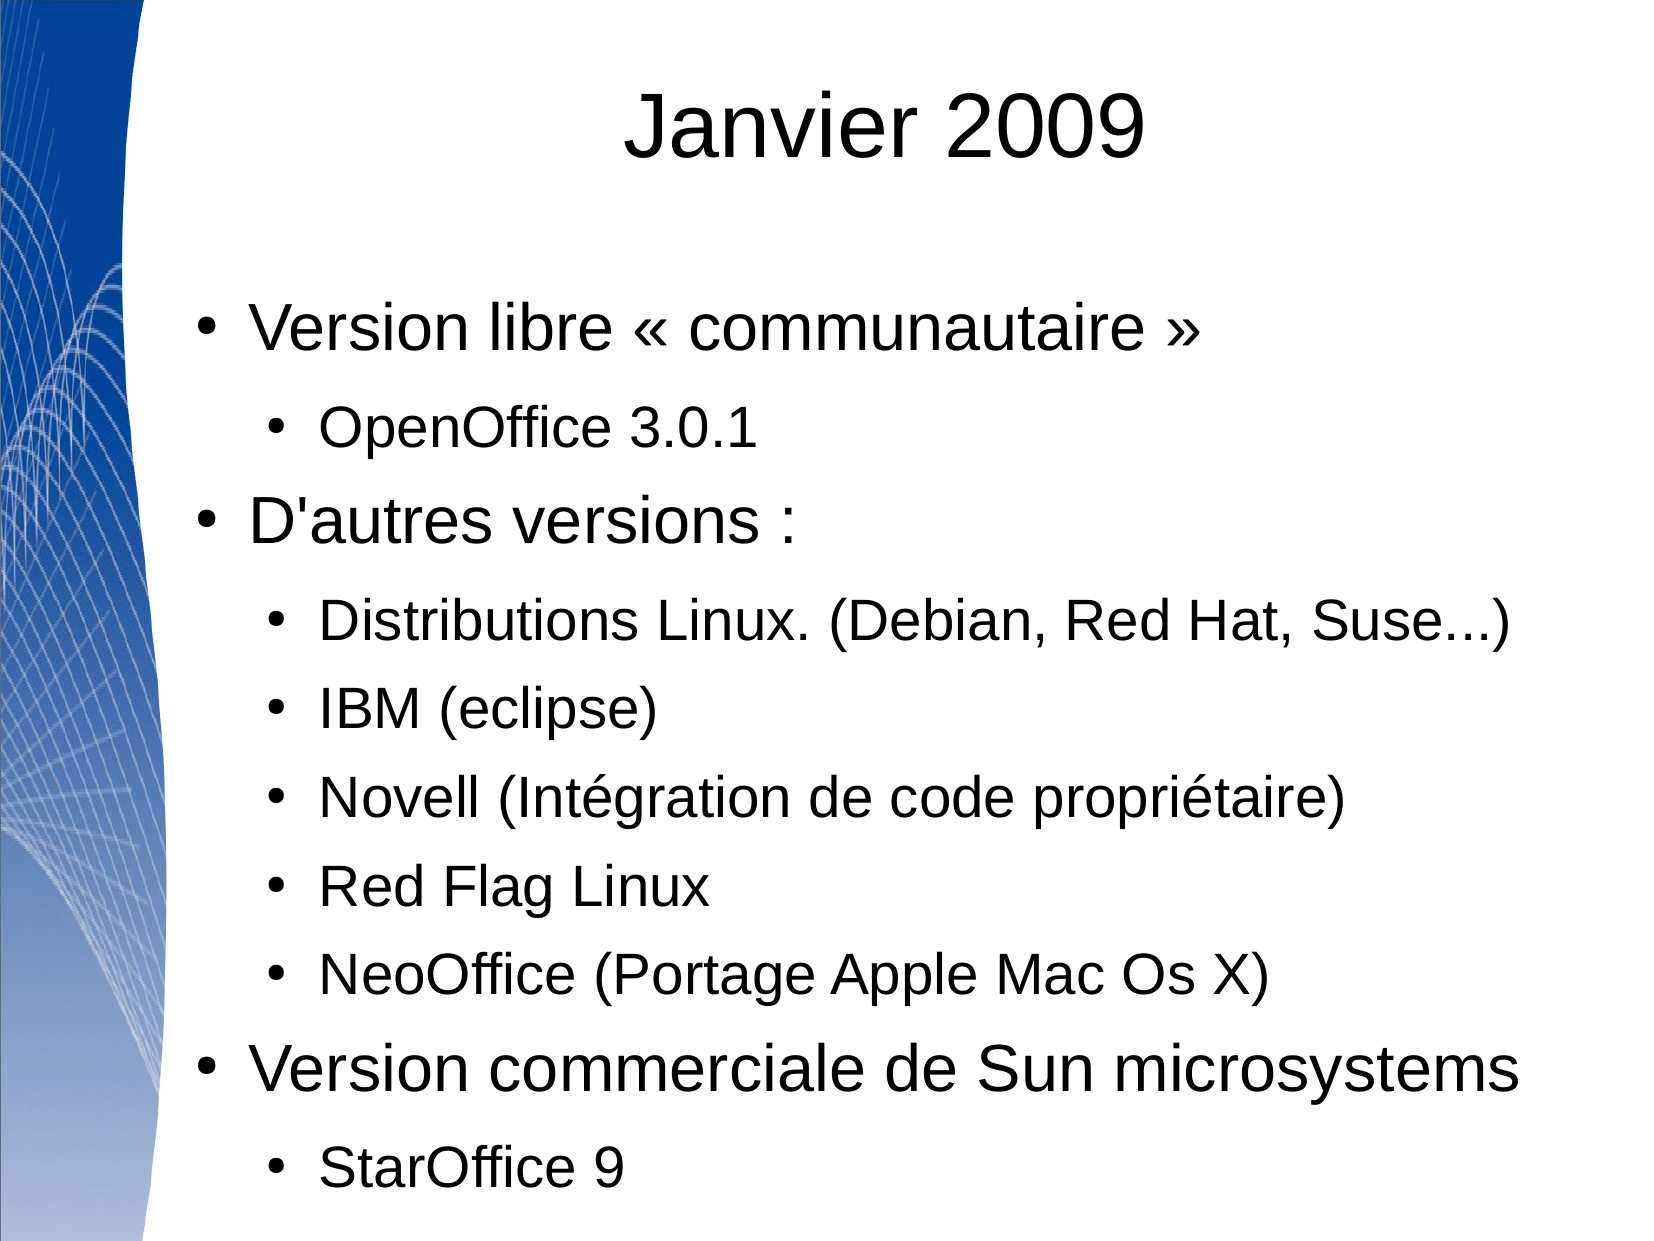

# Janvier 2009
Version libre « communautaire »
OpenOffice 3.0.1
D'autres versions :
Distributions Linux. (Debian, Red Hat, Suse...)
IBM (eclipse)
Novell (Intégration de code propriétaire)
Red Flag Linux
NeoOffice (Portage Apple Mac Os X)
Version commerciale de Sun microsystems
StarOffice 9